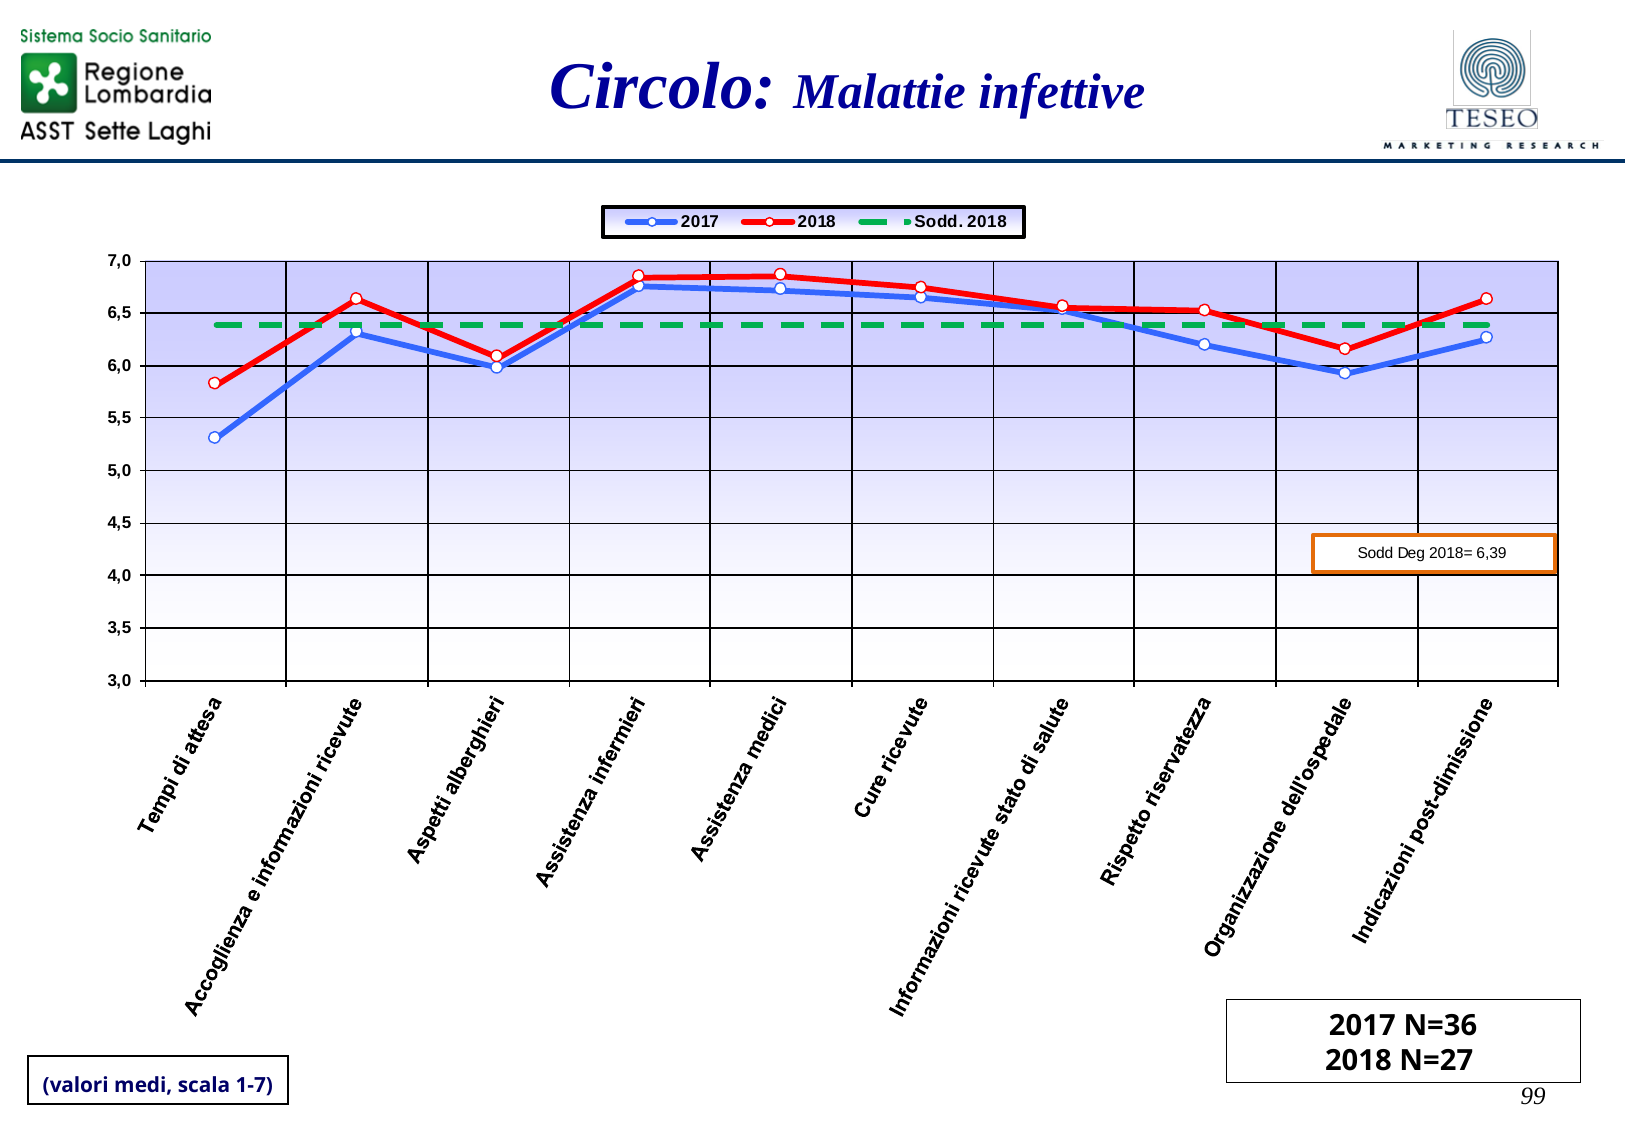

Circolo: Malattie infettive
2017 N=36
2018 N=27
(valori medi, scala 1-7)